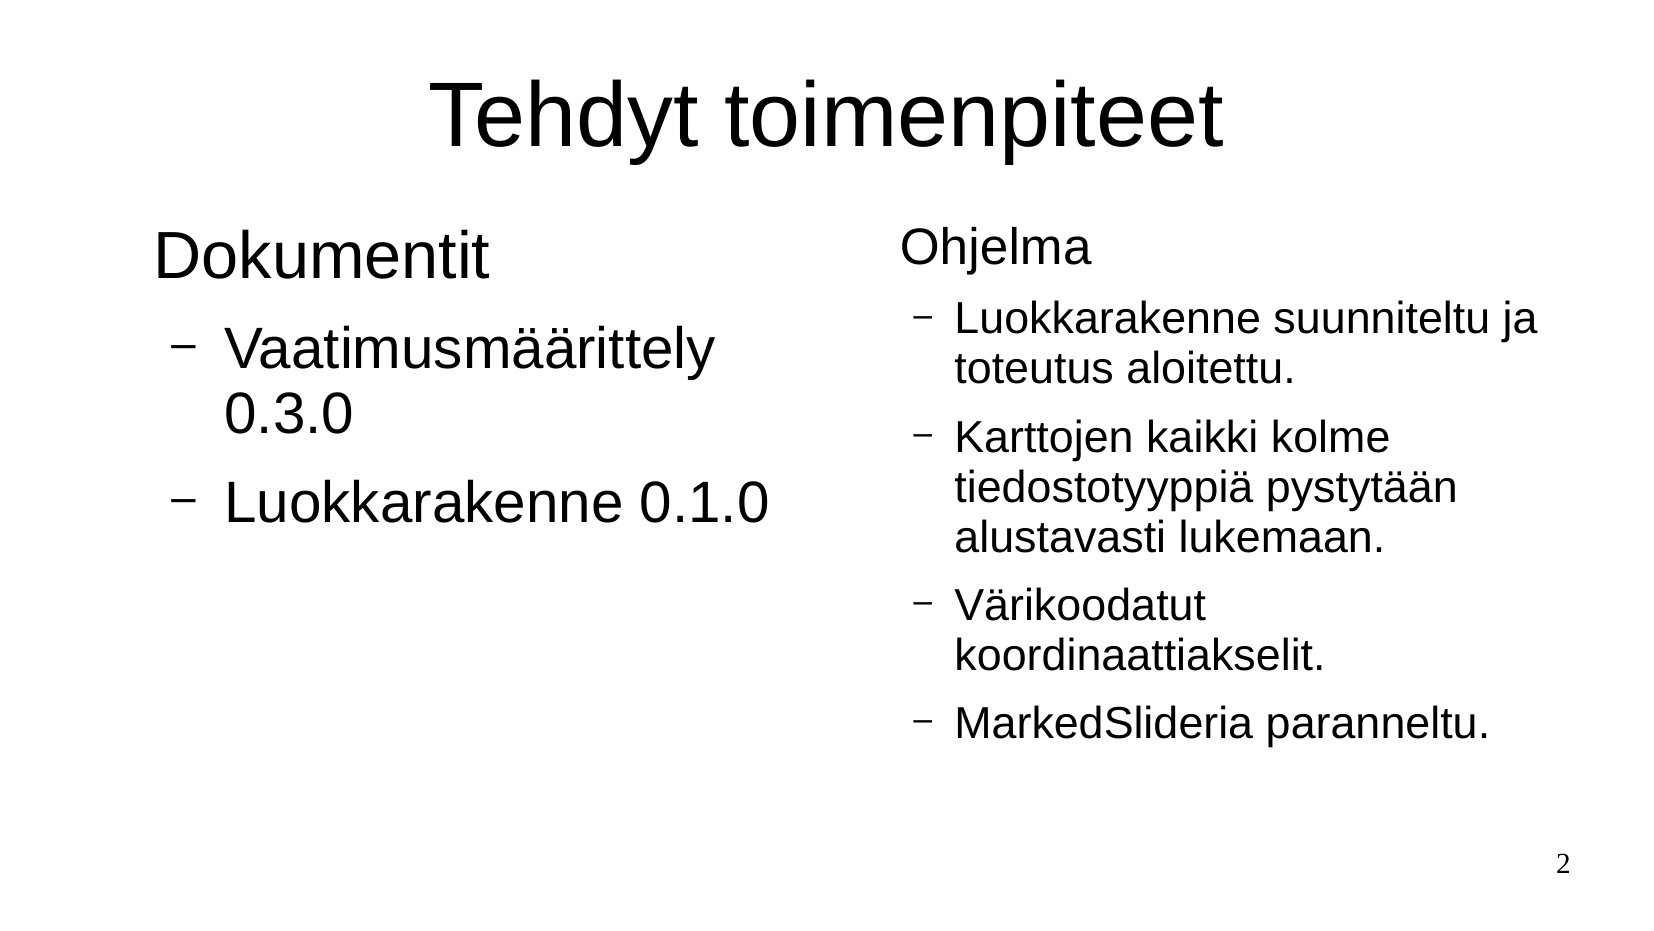

# Tehdyt toimenpiteet
Dokumentit
Vaatimusmäärittely 0.3.0
Luokkarakenne 0.1.0
Ohjelma
Luokkarakenne suunniteltu ja toteutus aloitettu.
Karttojen kaikki kolme tiedostotyyppiä pystytään alustavasti lukemaan.
Värikoodatut koordinaattiakselit.
MarkedSlideria paranneltu.
2